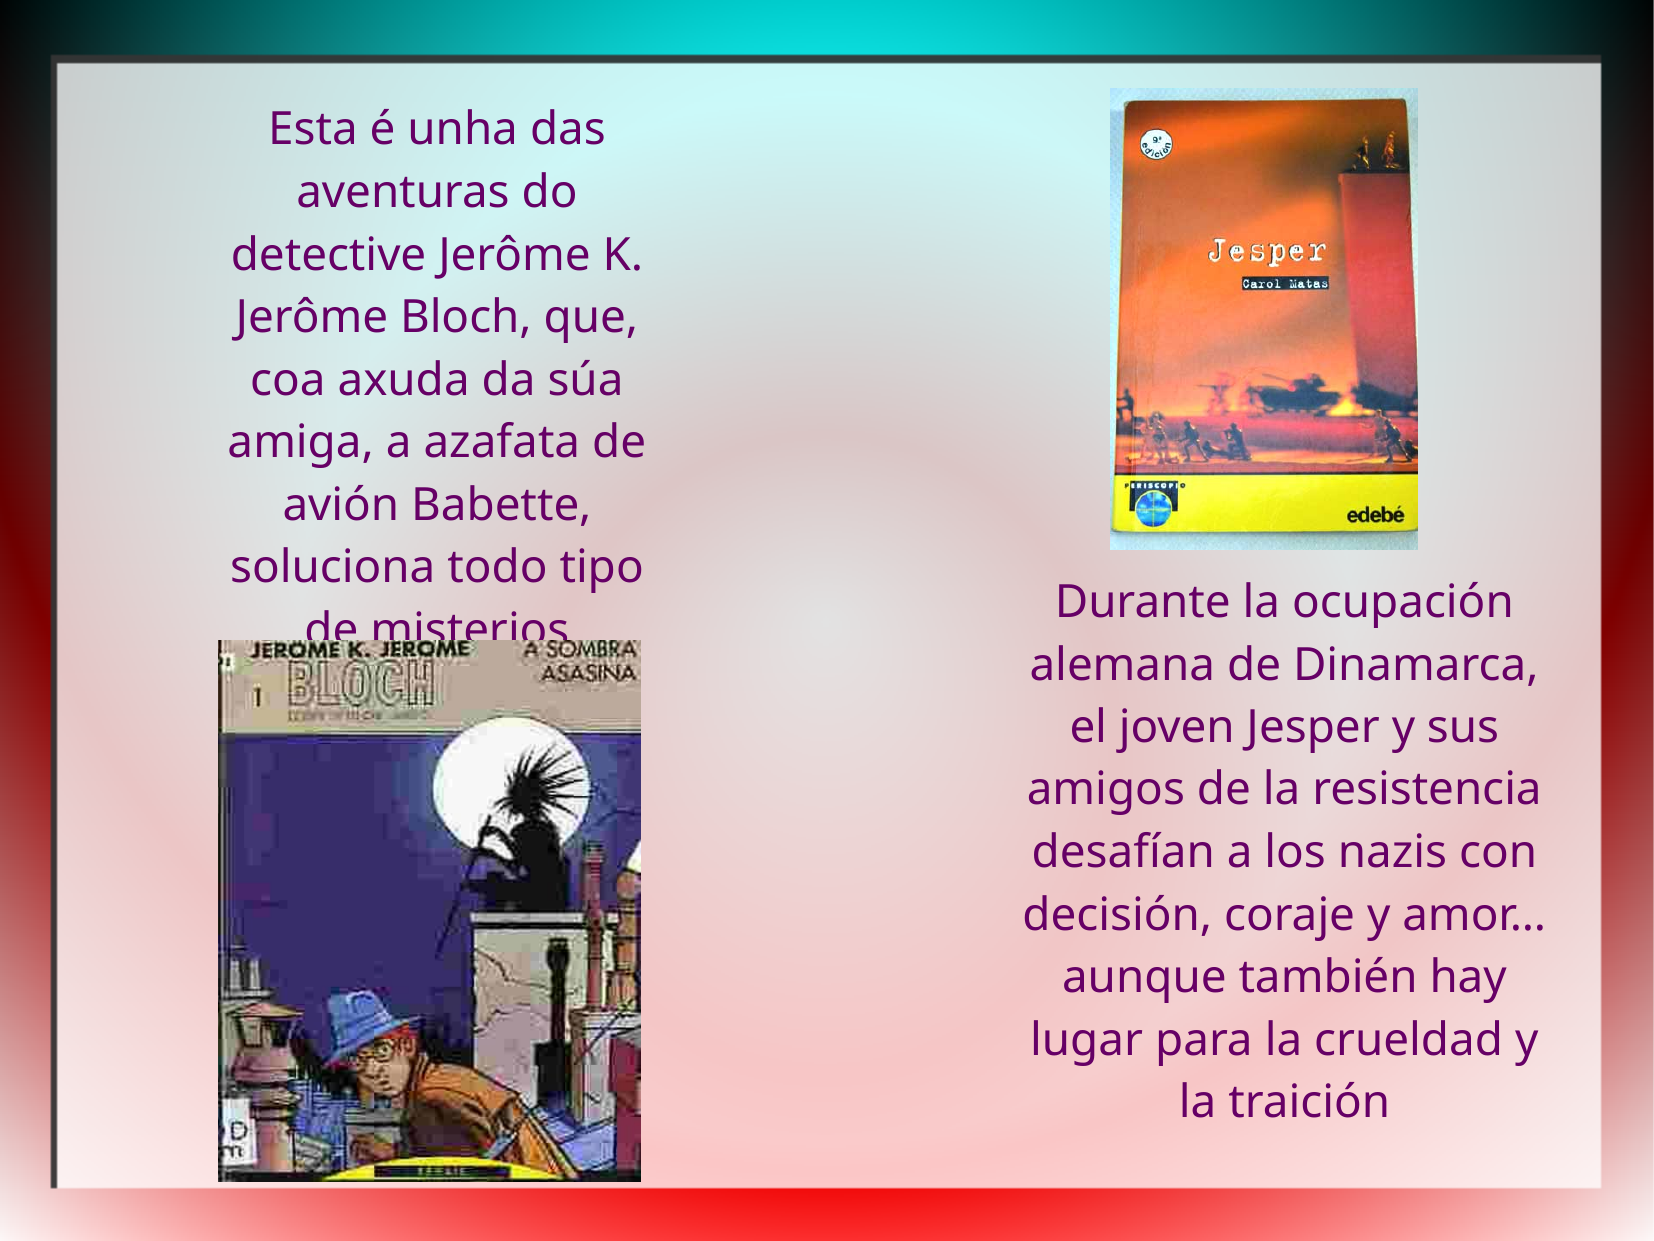

Esta é unha das aventuras do detective Jerôme K. Jerôme Bloch, que, coa axuda da súa amiga, a azafata de avión Babette, soluciona todo tipo de misterios
Durante la ocupación alemana de Dinamarca, el joven Jesper y sus amigos de la resistencia desafían a los nazis con decisión, coraje y amor… aunque también hay lugar para la crueldad y la traición